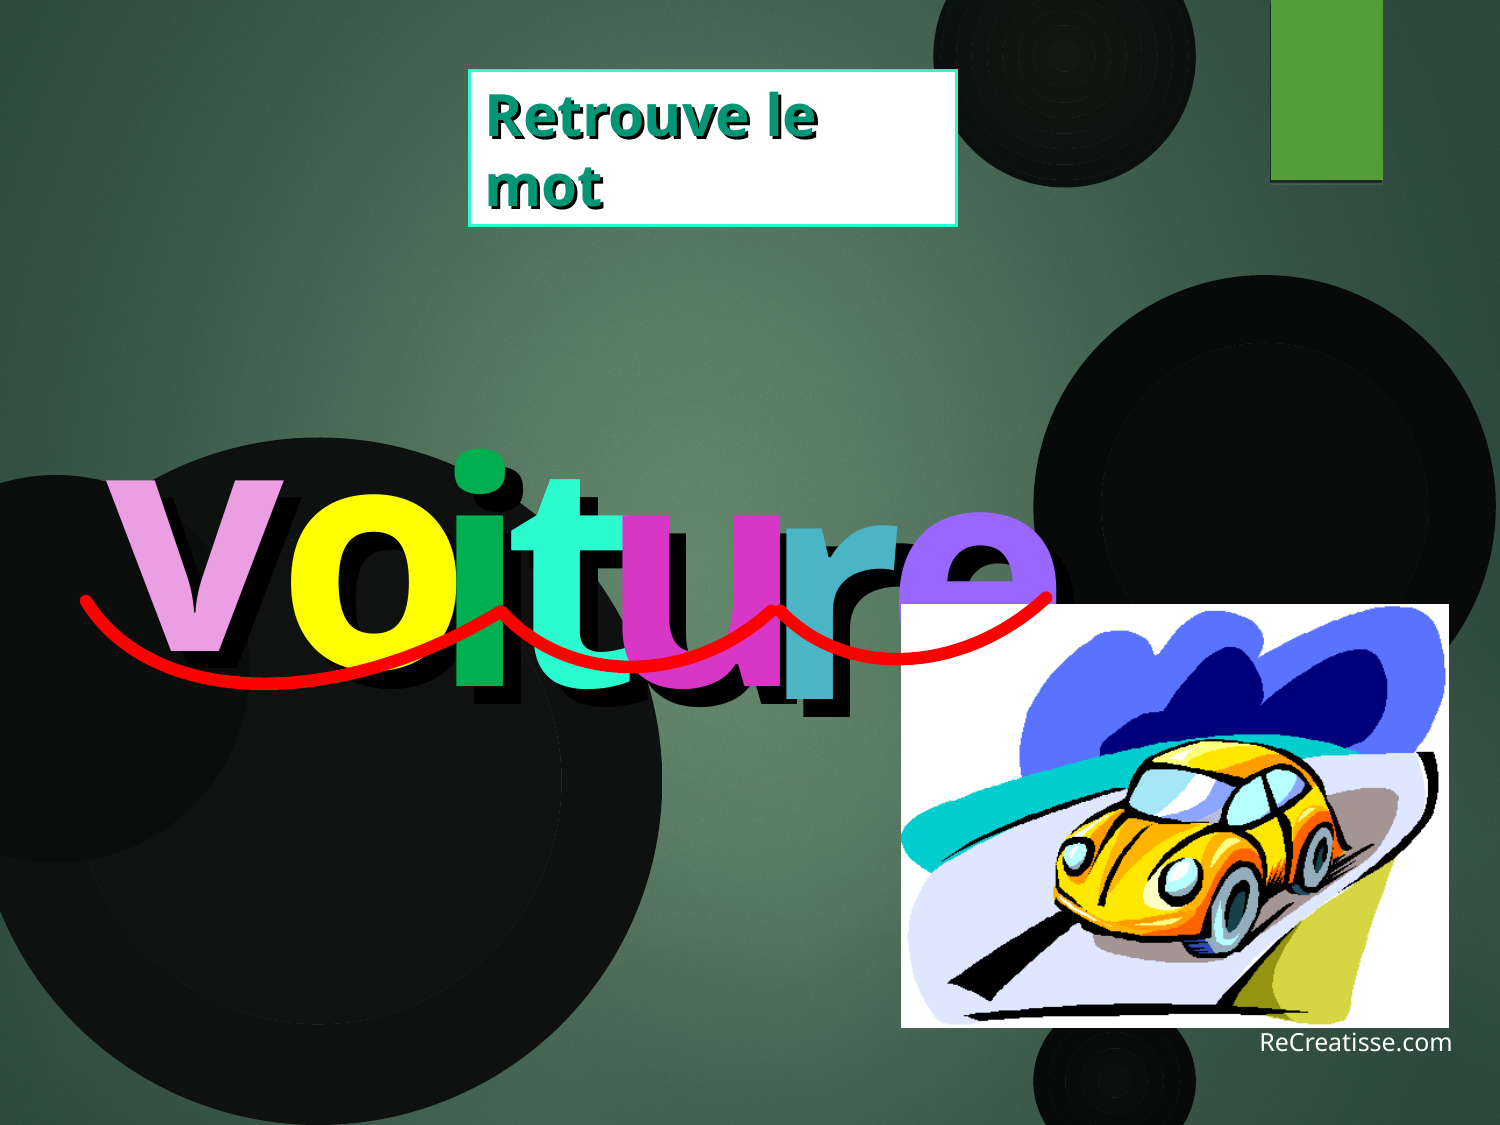

Retrouve le mot
v
o
i
t
u
e
r
ReCreatisse.com